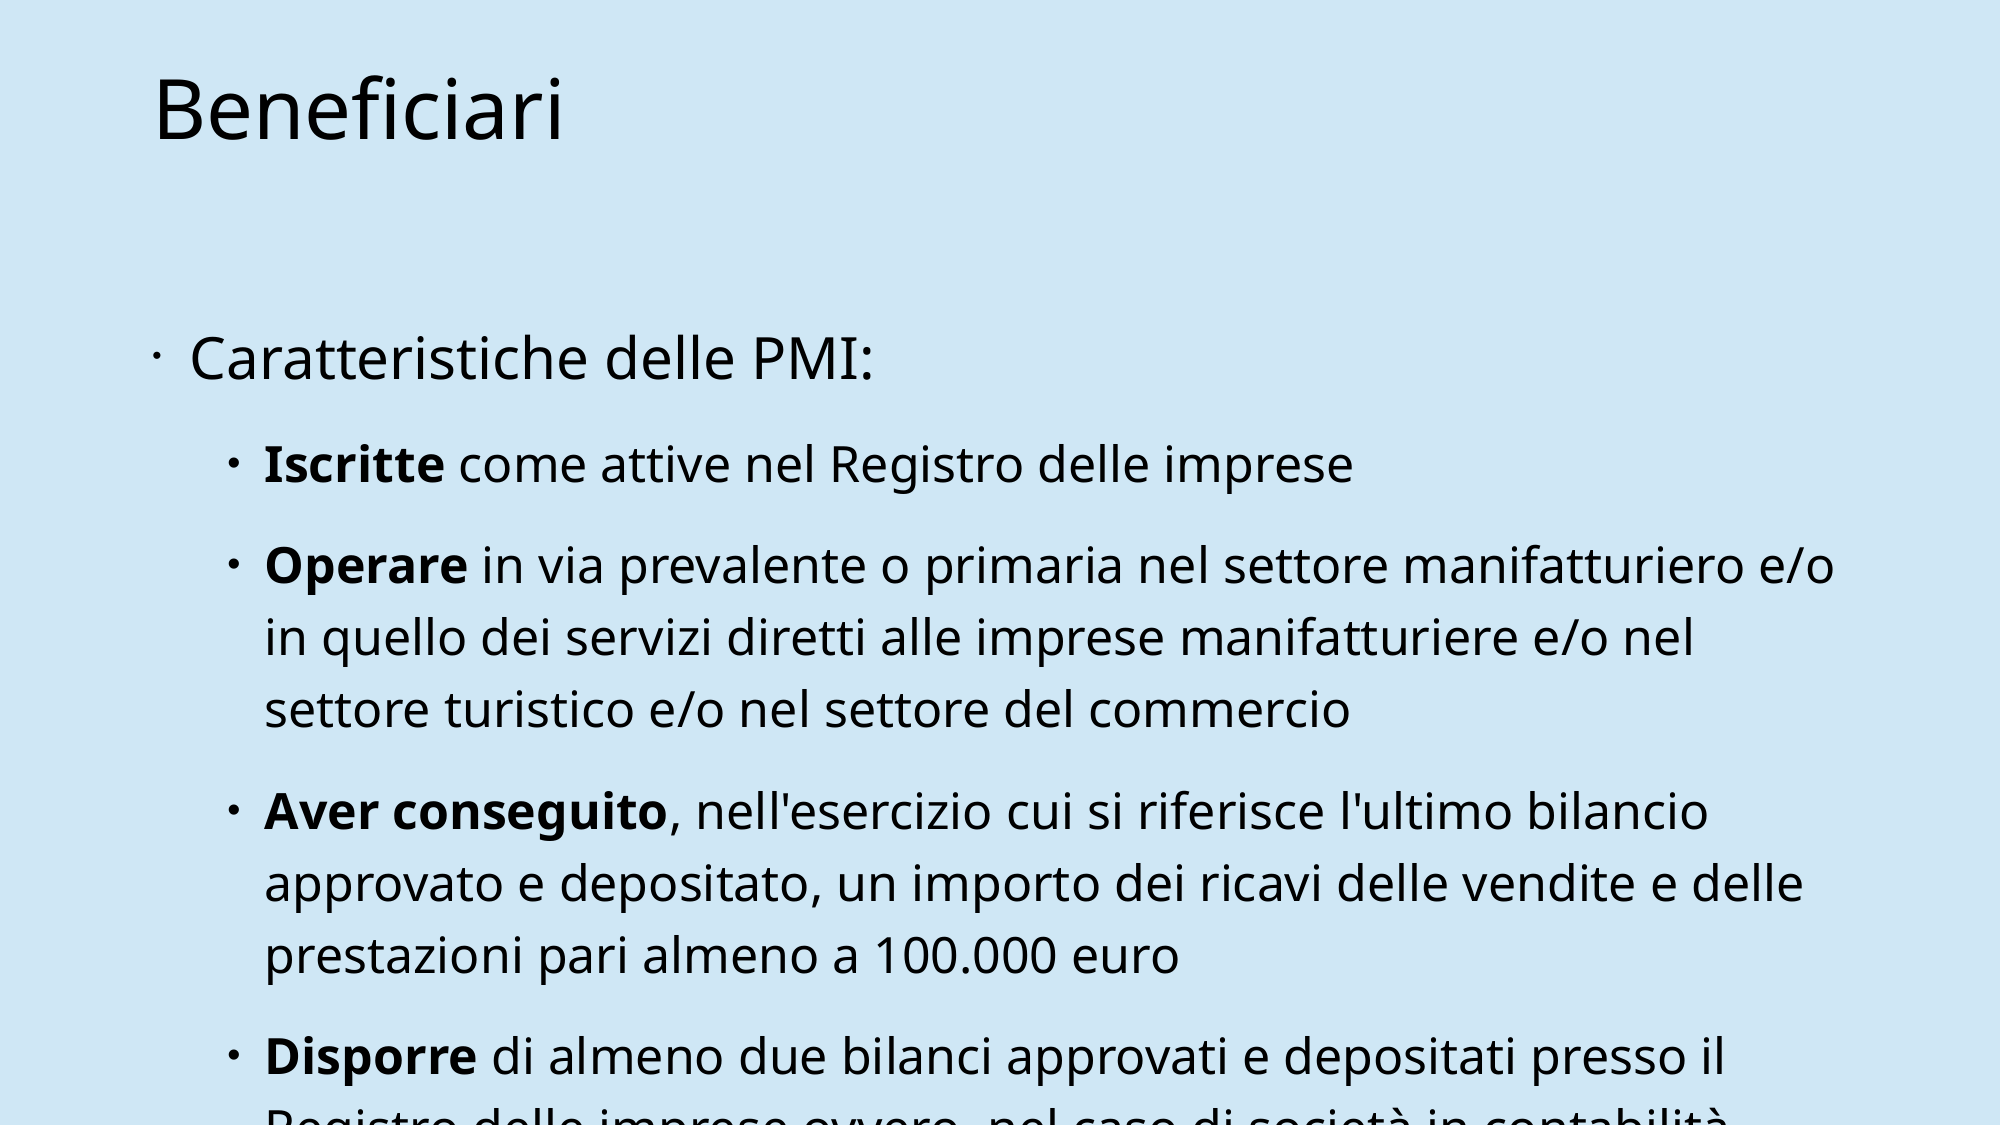

# Beneficiari
Caratteristiche delle PMI:
Iscritte come attive nel Registro delle imprese
Operare in via prevalente o primaria nel settore manifatturiero e/o in quello dei servizi diretti alle imprese manifatturiere e/o nel settore turistico e/o nel settore del commercio
Aver conseguito, nell'esercizio cui si riferisce l'ultimo bilancio approvato e depositato, un importo dei ricavi delle vendite e delle prestazioni pari almeno a 100.000 euro
Disporre di almeno due bilanci approvati e depositati presso il Registro delle imprese ovvero, nel caso di società in contabilità semplificata, delle ultime due dichiarazioni dei redditi presentate e dei relativi bilanci redatti secondo la IV direttiva CEE
Non essere sottoposte a procedura concorsuale e non trovarsi in stato di fallimento, di liquidazione anche volontaria, di amministrazione controllata, di concordato preventivo o in qualsiasi altra situazione equivalente secondo la normativa vigente